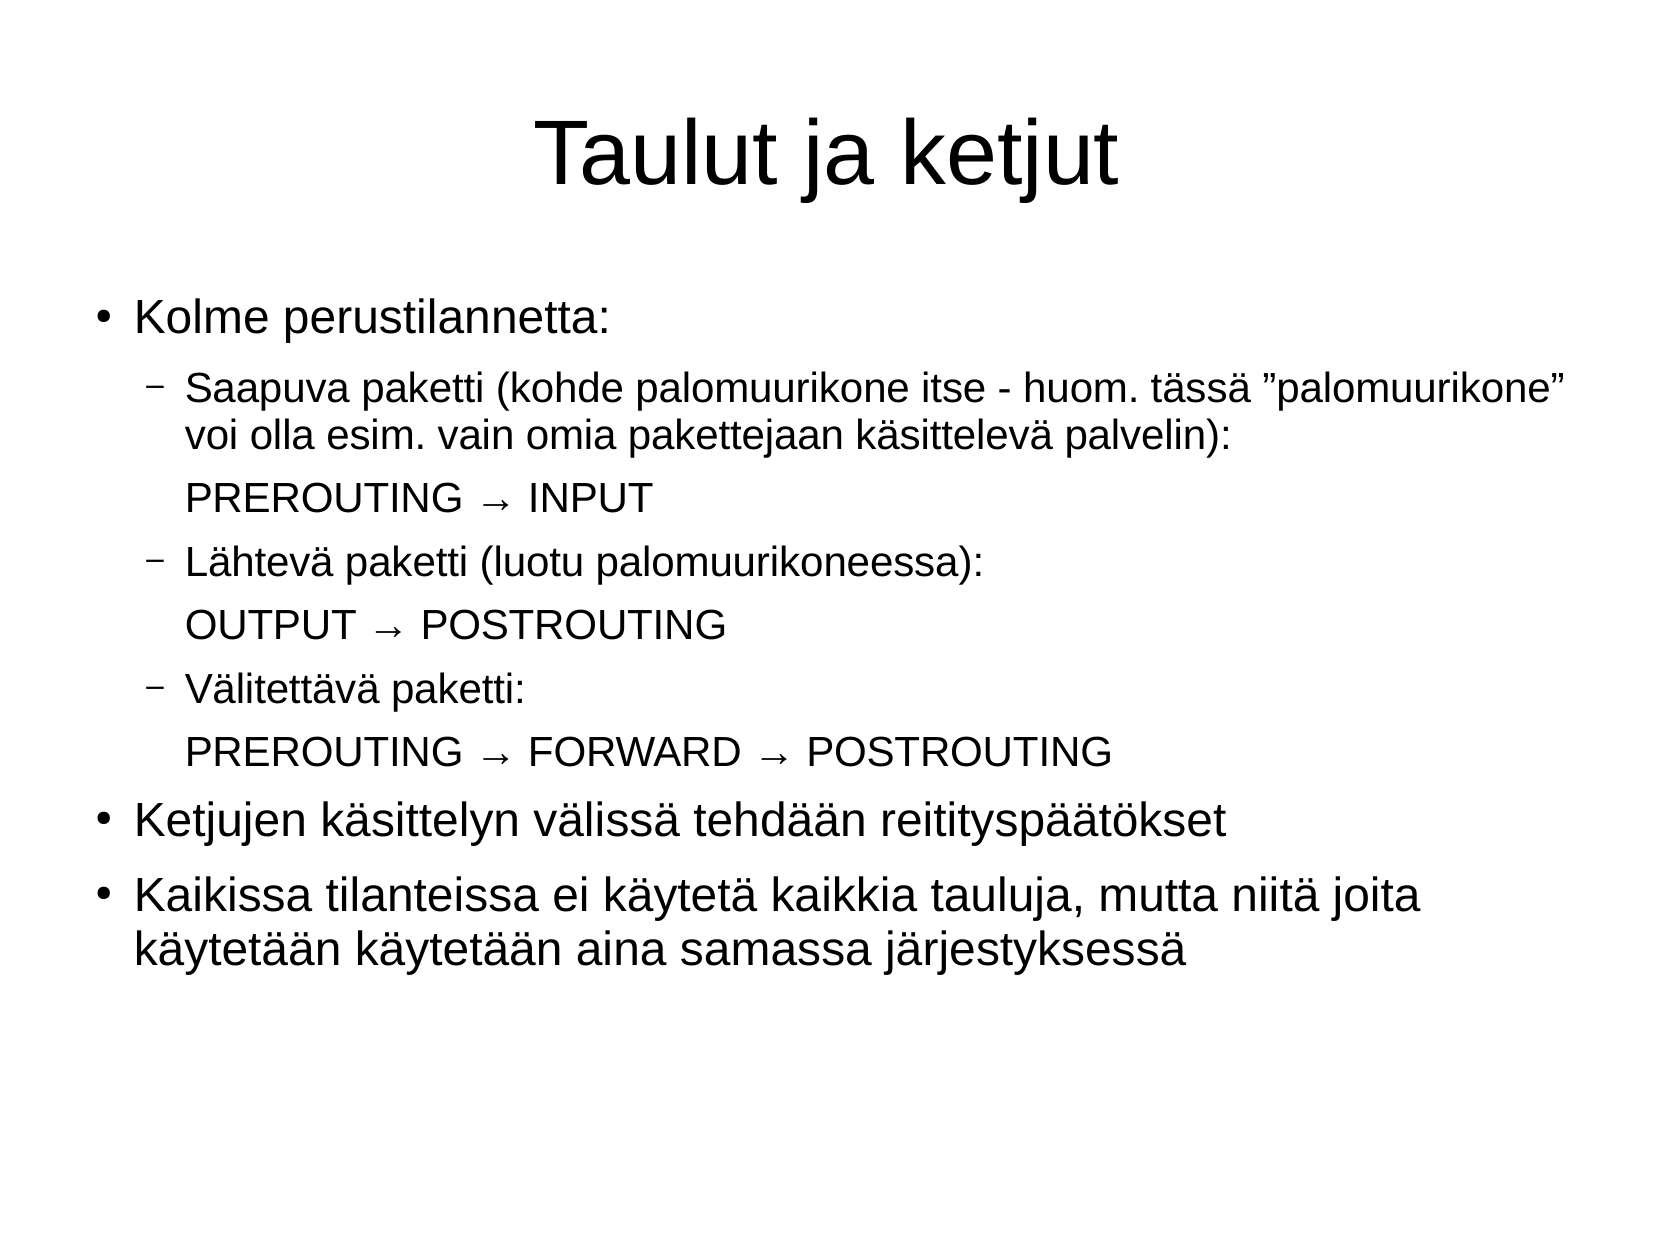

# Taulut ja ketjut
Kolme perustilannetta:
Saapuva paketti (kohde palomuurikone itse - huom. tässä ”palomuurikone” voi olla esim. vain omia pakettejaan käsittelevä palvelin):
PREROUTING → INPUT
Lähtevä paketti (luotu palomuurikoneessa):
OUTPUT → POSTROUTING
Välitettävä paketti:
PREROUTING → FORWARD → POSTROUTING
Ketjujen käsittelyn välissä tehdään reitityspäätökset
Kaikissa tilanteissa ei käytetä kaikkia tauluja, mutta niitä joita käytetään käytetään aina samassa järjestyksessä